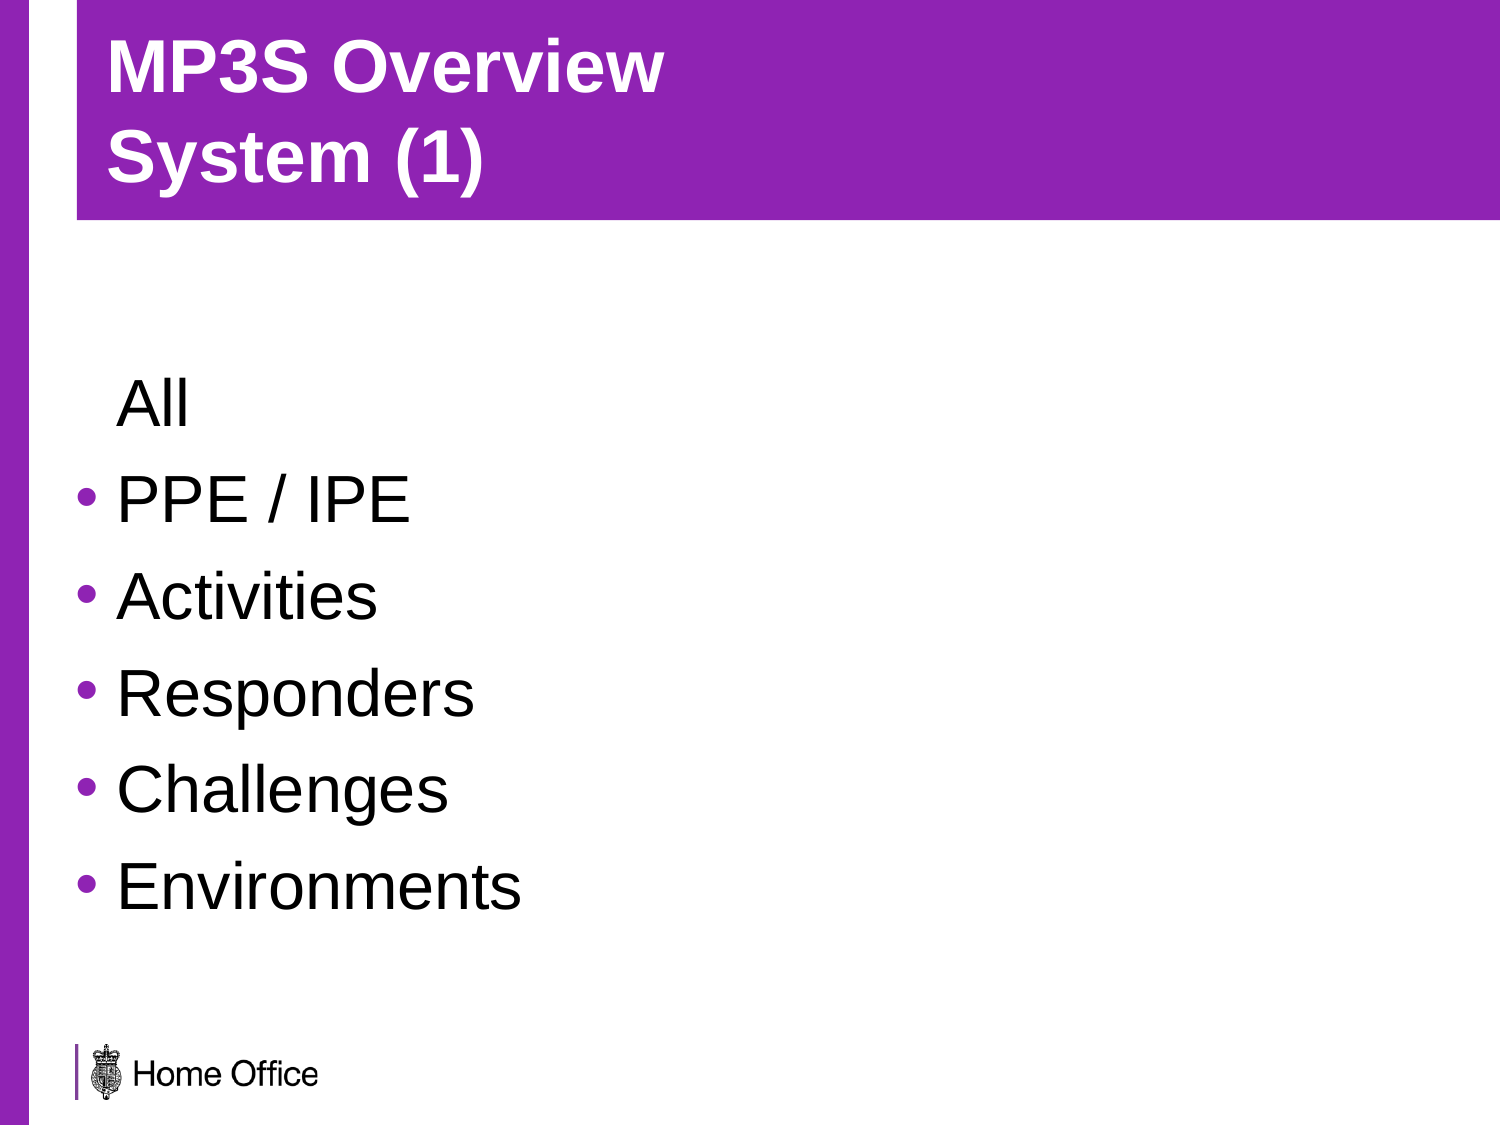

# MP3S Overview System (1)
All
PPE / IPE
Activities
Responders
Challenges
Environments